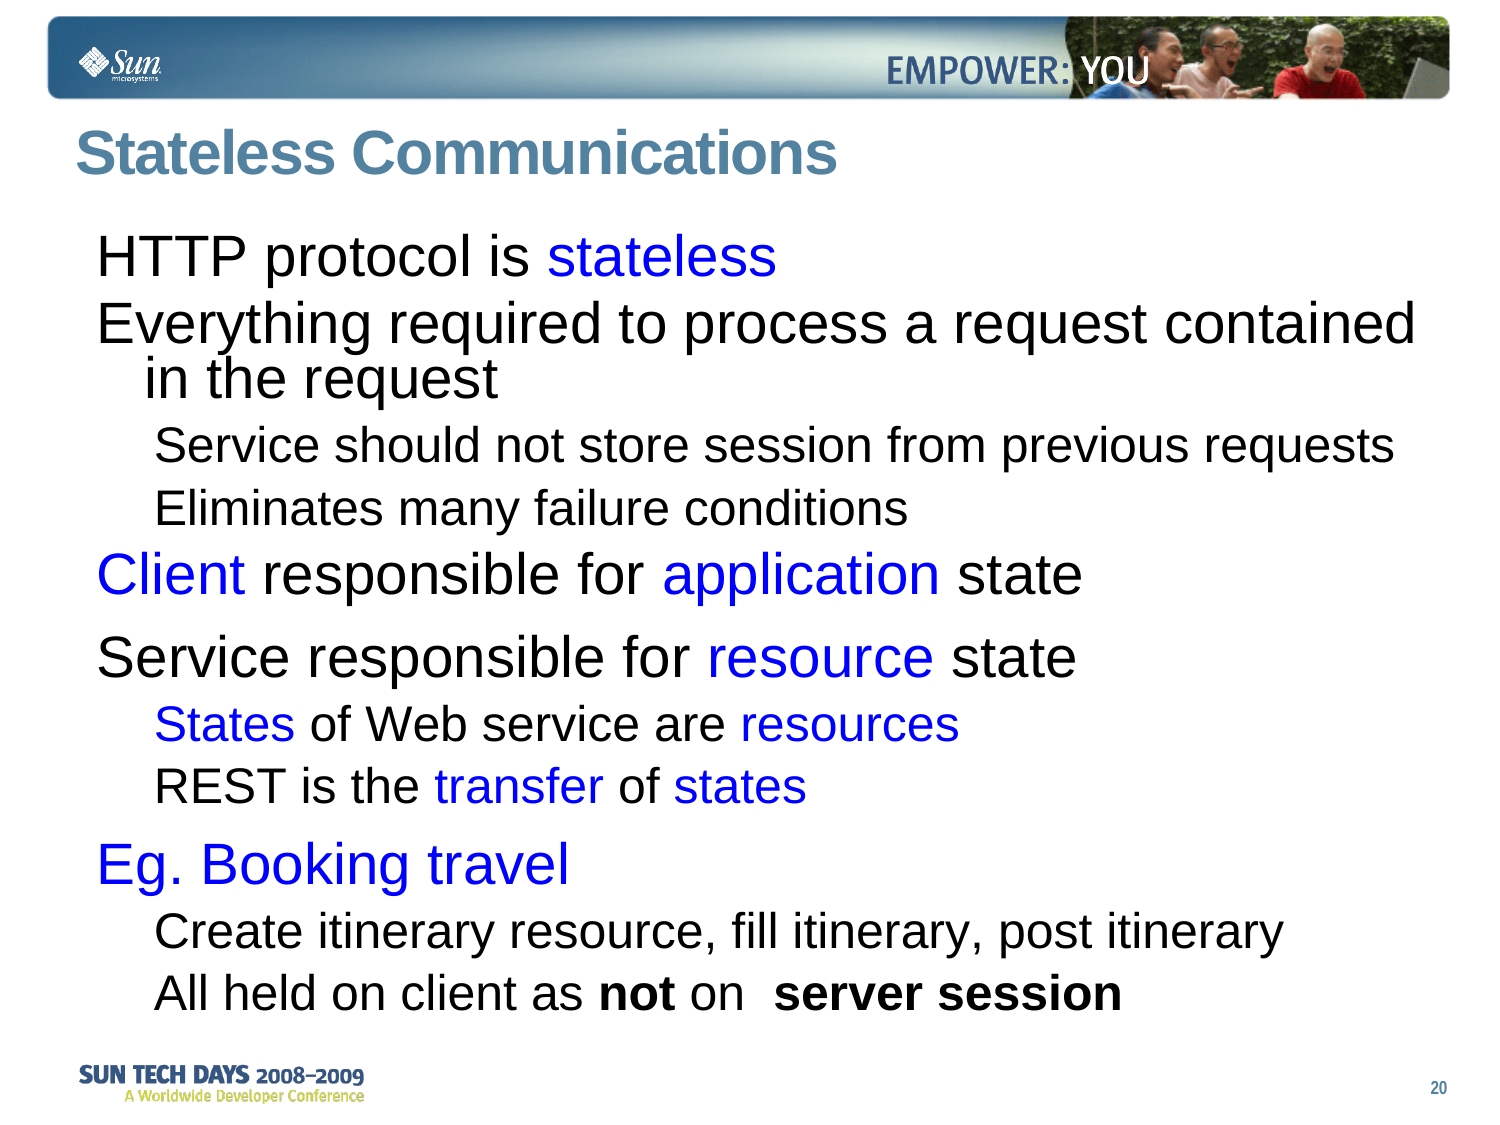

# Stateless Communications
HTTP protocol is stateless
Everything required to process a request contained in the request
Service should not store session from previous requests
Eliminates many failure conditions
Client responsible for application state
Service responsible for resource state
States of Web service are resources
REST is the transfer of states
Eg. Booking travel
Create itinerary resource, fill itinerary, post itinerary
All held on client as not on server session